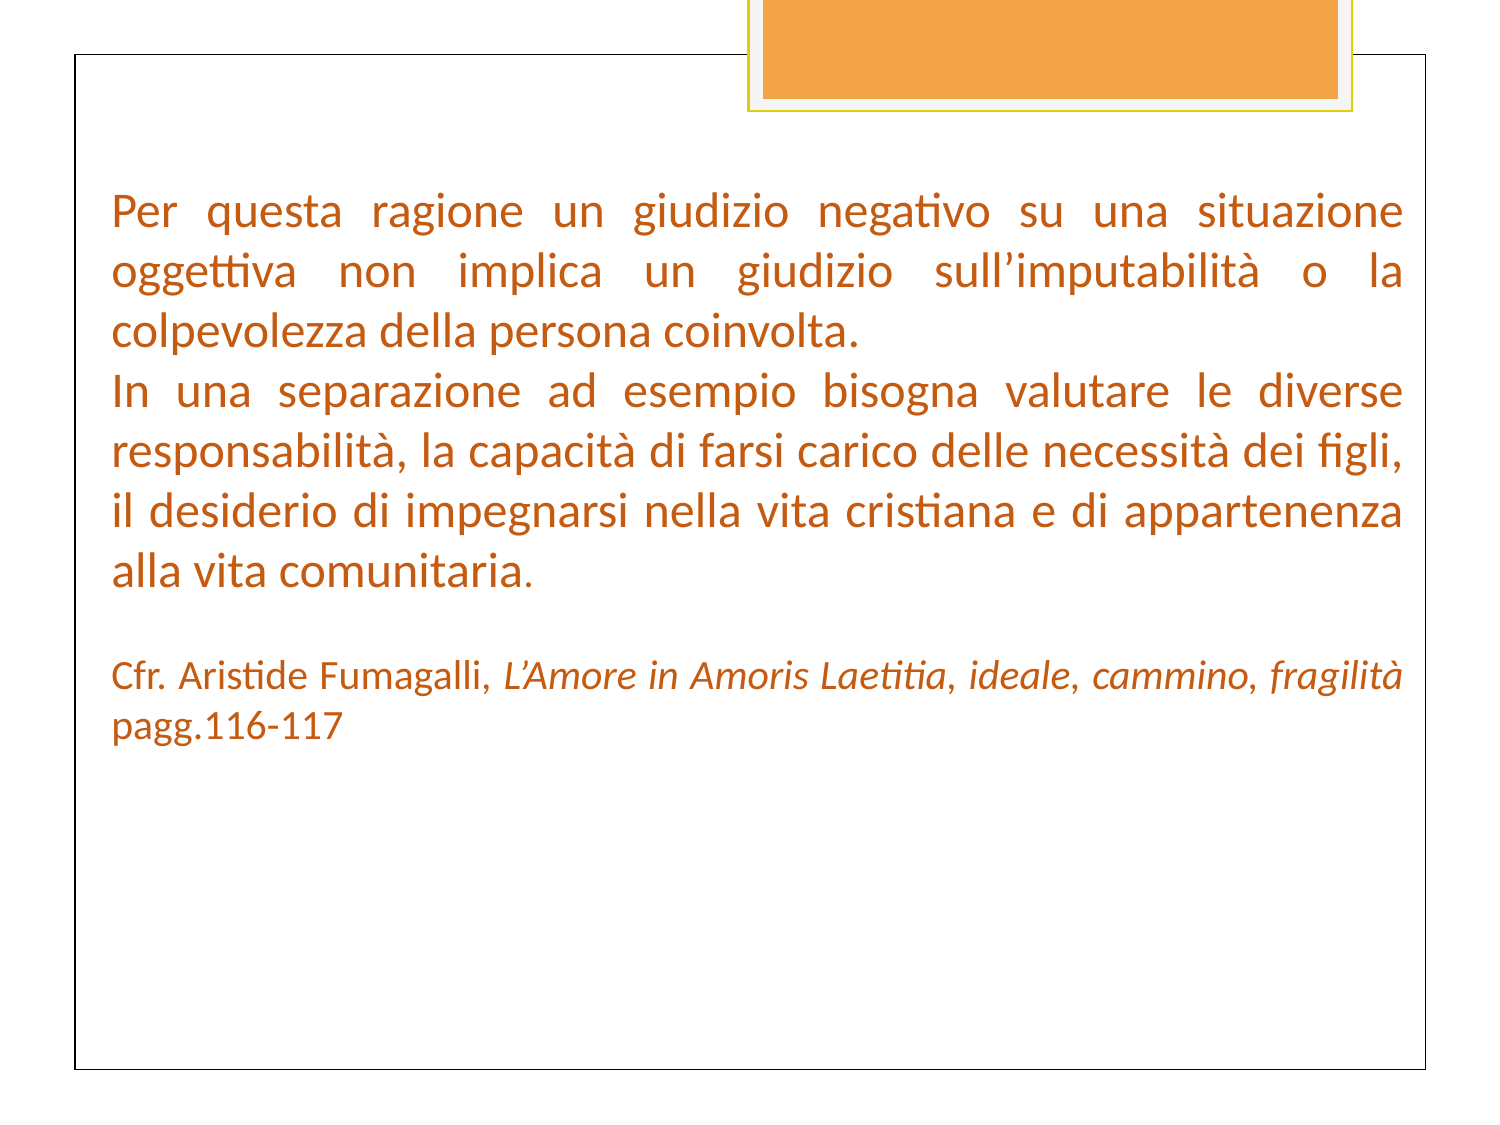

Per questa ragione un giudizio negativo su una situazione oggettiva non implica un giudizio sull’imputabilità o la colpevolezza della persona coinvolta.
In una separazione ad esempio bisogna valutare le diverse responsabilità, la capacità di farsi carico delle necessità dei figli, il desiderio di impegnarsi nella vita cristiana e di appartenenza alla vita comunitaria.
Cfr. Aristide Fumagalli, L’Amore in Amoris Laetitia, ideale, cammino, fragilità pagg.116-117